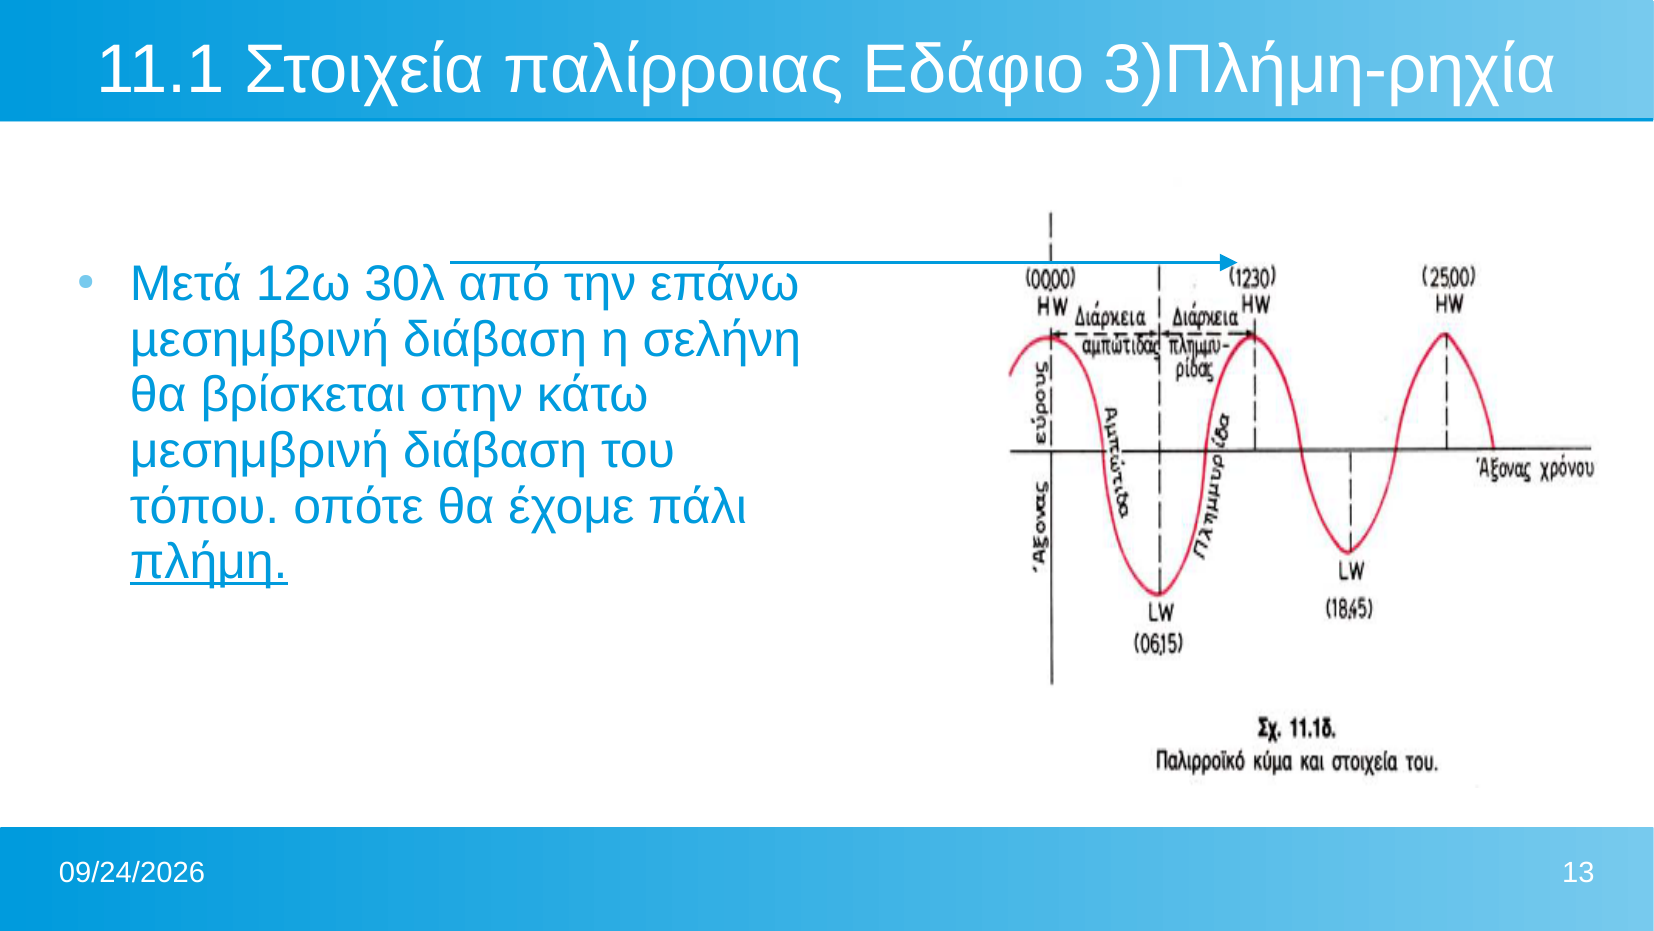

# 11.1 Στοιχεία παλίρροιας Εδάφιο 3)Πλήμη-ρηχία
Μετά 12ω 30λ από την επάνω µεσημβρινή διάβαση η σελήνη θα βρίσκεται στην κάτω μεσημβρινή διάβαση του τόπου. οπότε θα έχομε πάλι πλήμη.
13